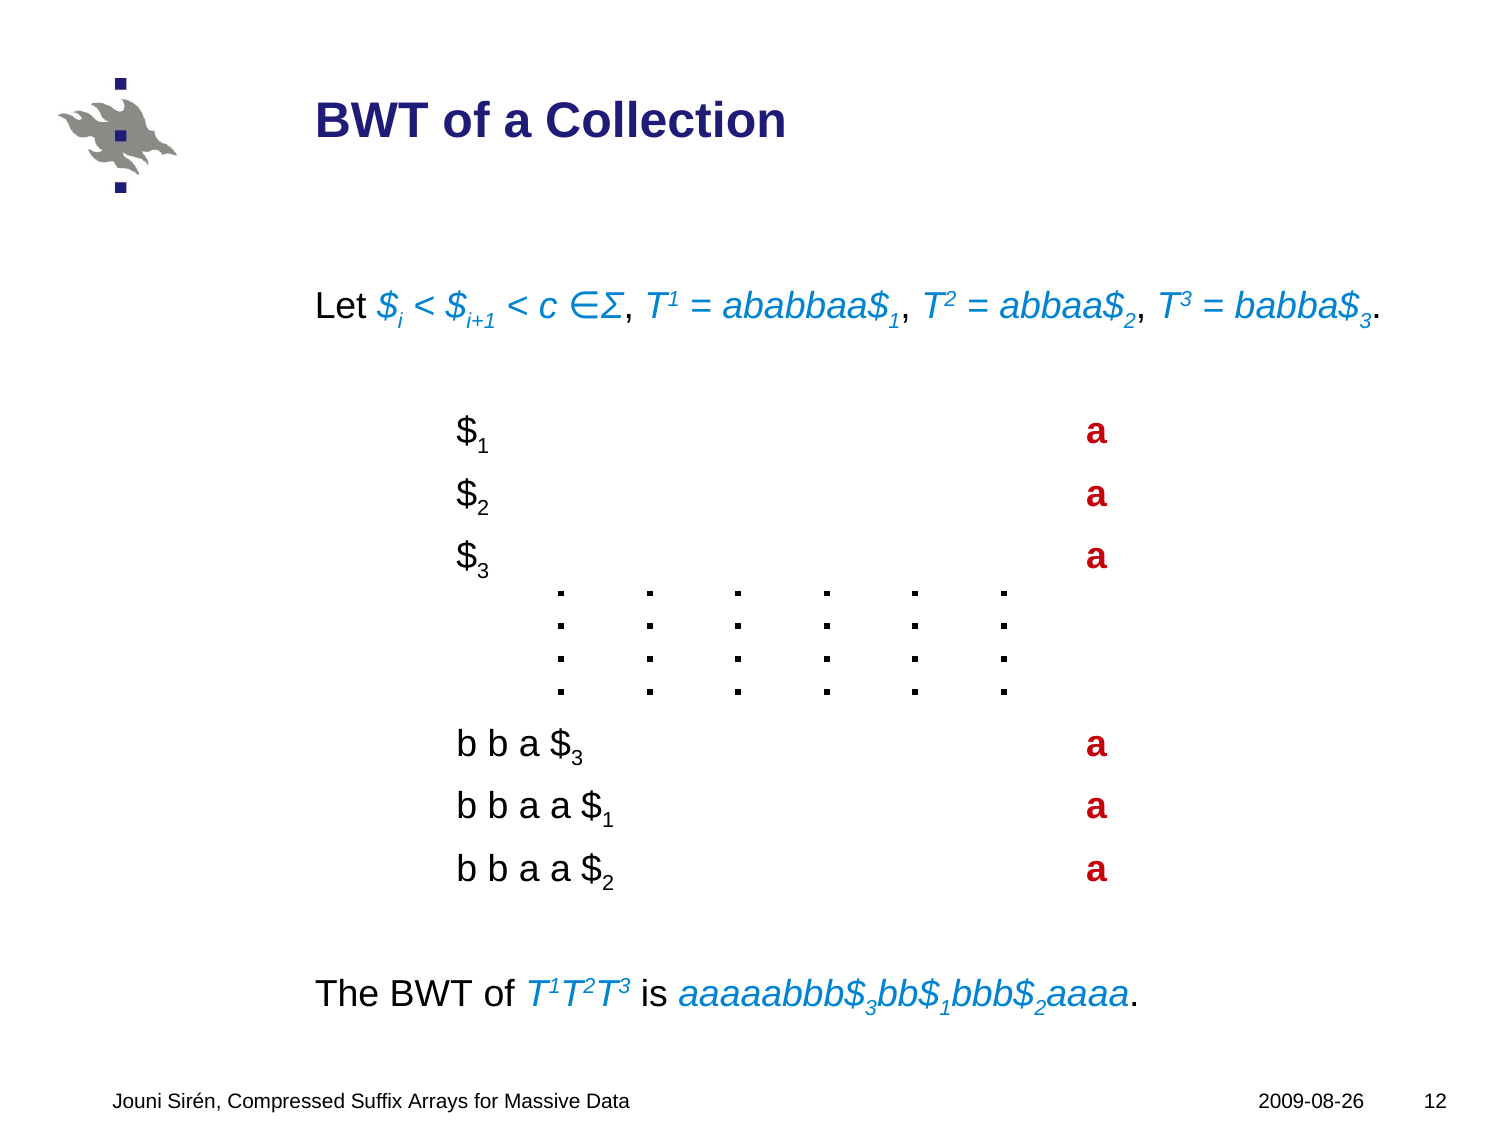

# BWT of a Collection
Let $i < $i+1 < c ∈Σ, T1 = ababbaa$1, T2 = abbaa$2, T3 = babba$3.
$1 a b b a a $2 b a b b a $3 a b a b b a a
$2 b a b b a $3 a b a b b a a $1 a b b a a
$3 a b a b b a a $1 a b b a a $2 b a b b a
b b a $3 a b a b b a a $1 a b b a a $2 b a
b b a a $1 a b b a a $2 b a b b a $3 a b a
b b a a $2 b a b b a $3 a b a b b a a $1 a
The BWT of T1T2T3 is aaaaabbb$3bb$1bbb$2aaaa.
Jouni Sirén, Compressed Suffix Arrays for Massive Data
2009-08-26
12